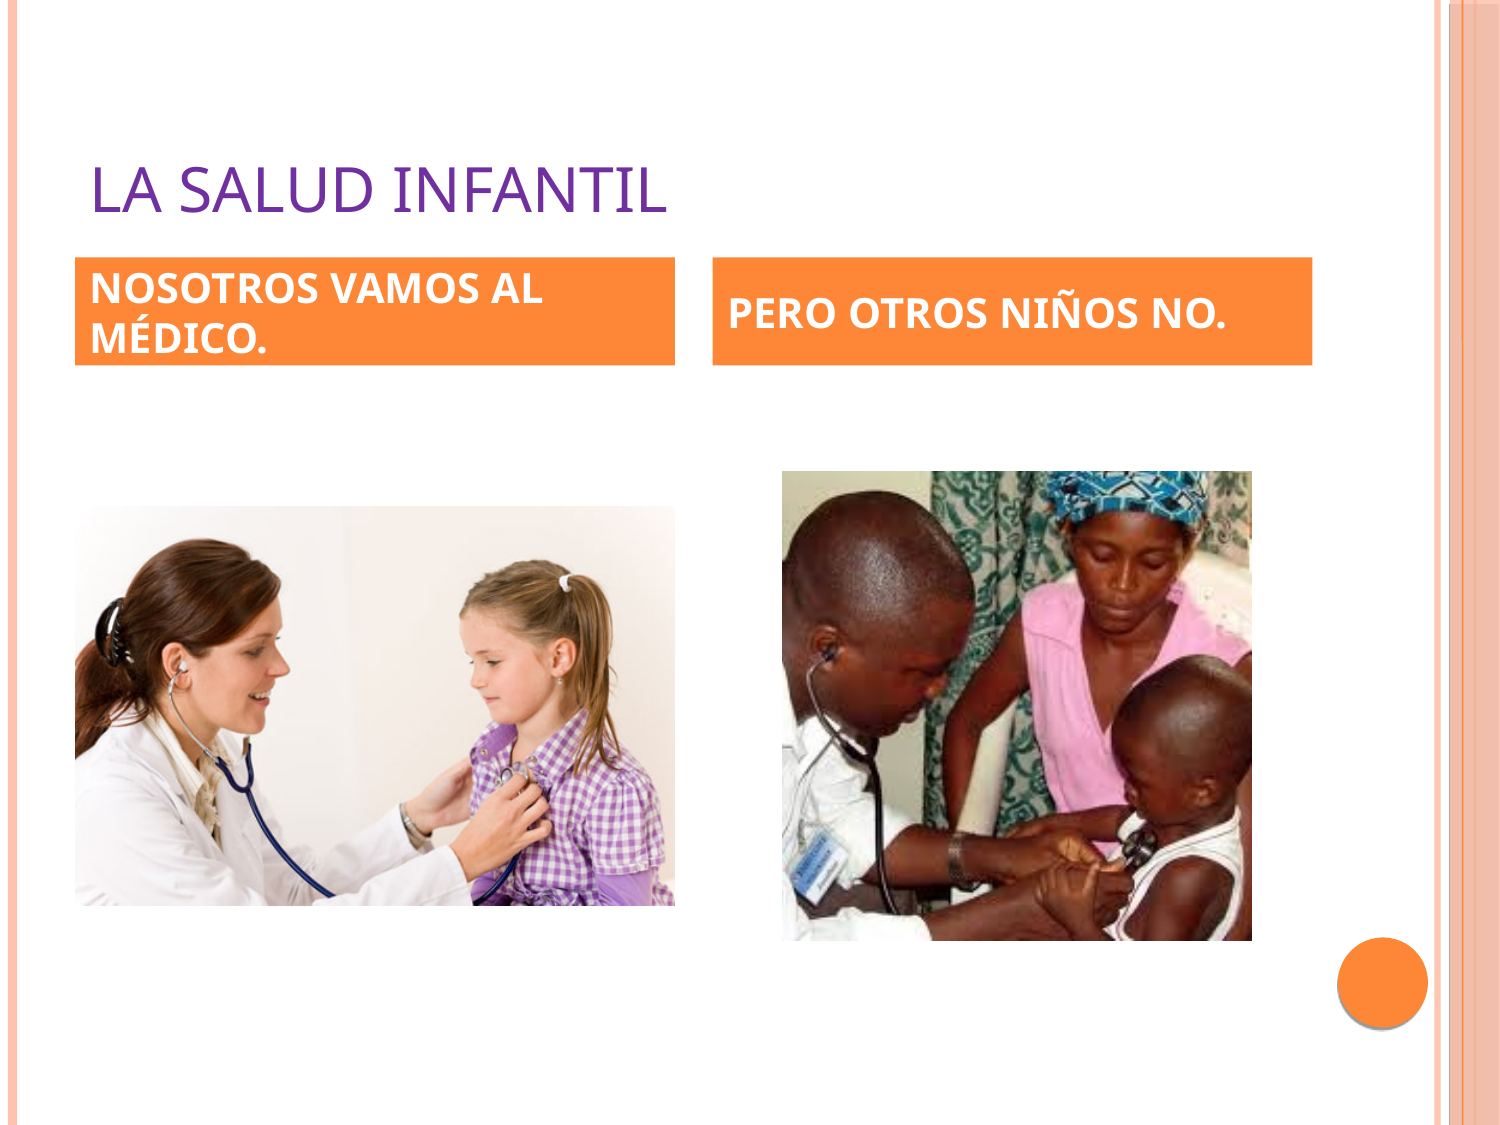

# LA SALUD INFANTIL
NOSOTROS VAMOS AL MÉDICO.
PERO OTROS NIÑOS NO.